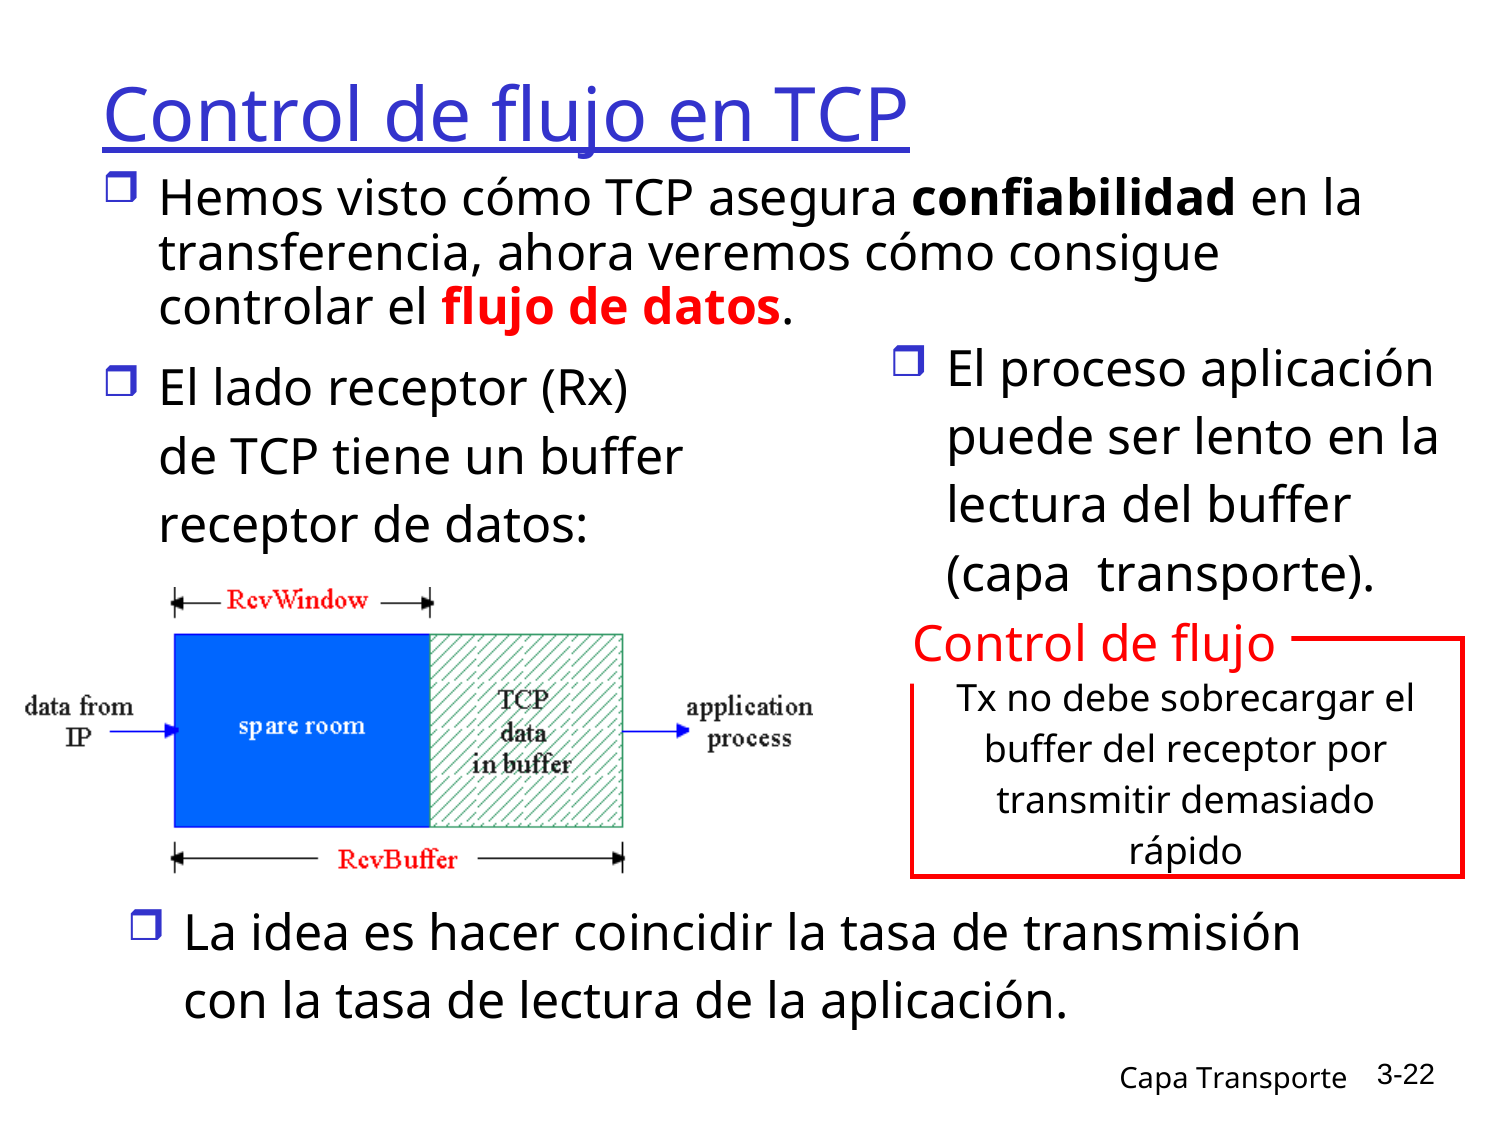

# Control de flujo en TCP
Hemos visto cómo TCP asegura confiabilidad en la transferencia, ahora veremos cómo consigue controlar el flujo de datos.
El proceso aplicación puede ser lento en la lectura del buffer (capa transporte).
El lado receptor (Rx) de TCP tiene un buffer receptor de datos:
Control de flujo
Tx no debe sobrecargar el buffer del receptor por transmitir demasiado rápido
La idea es hacer coincidir la tasa de transmisión con la tasa de lectura de la aplicación.
22